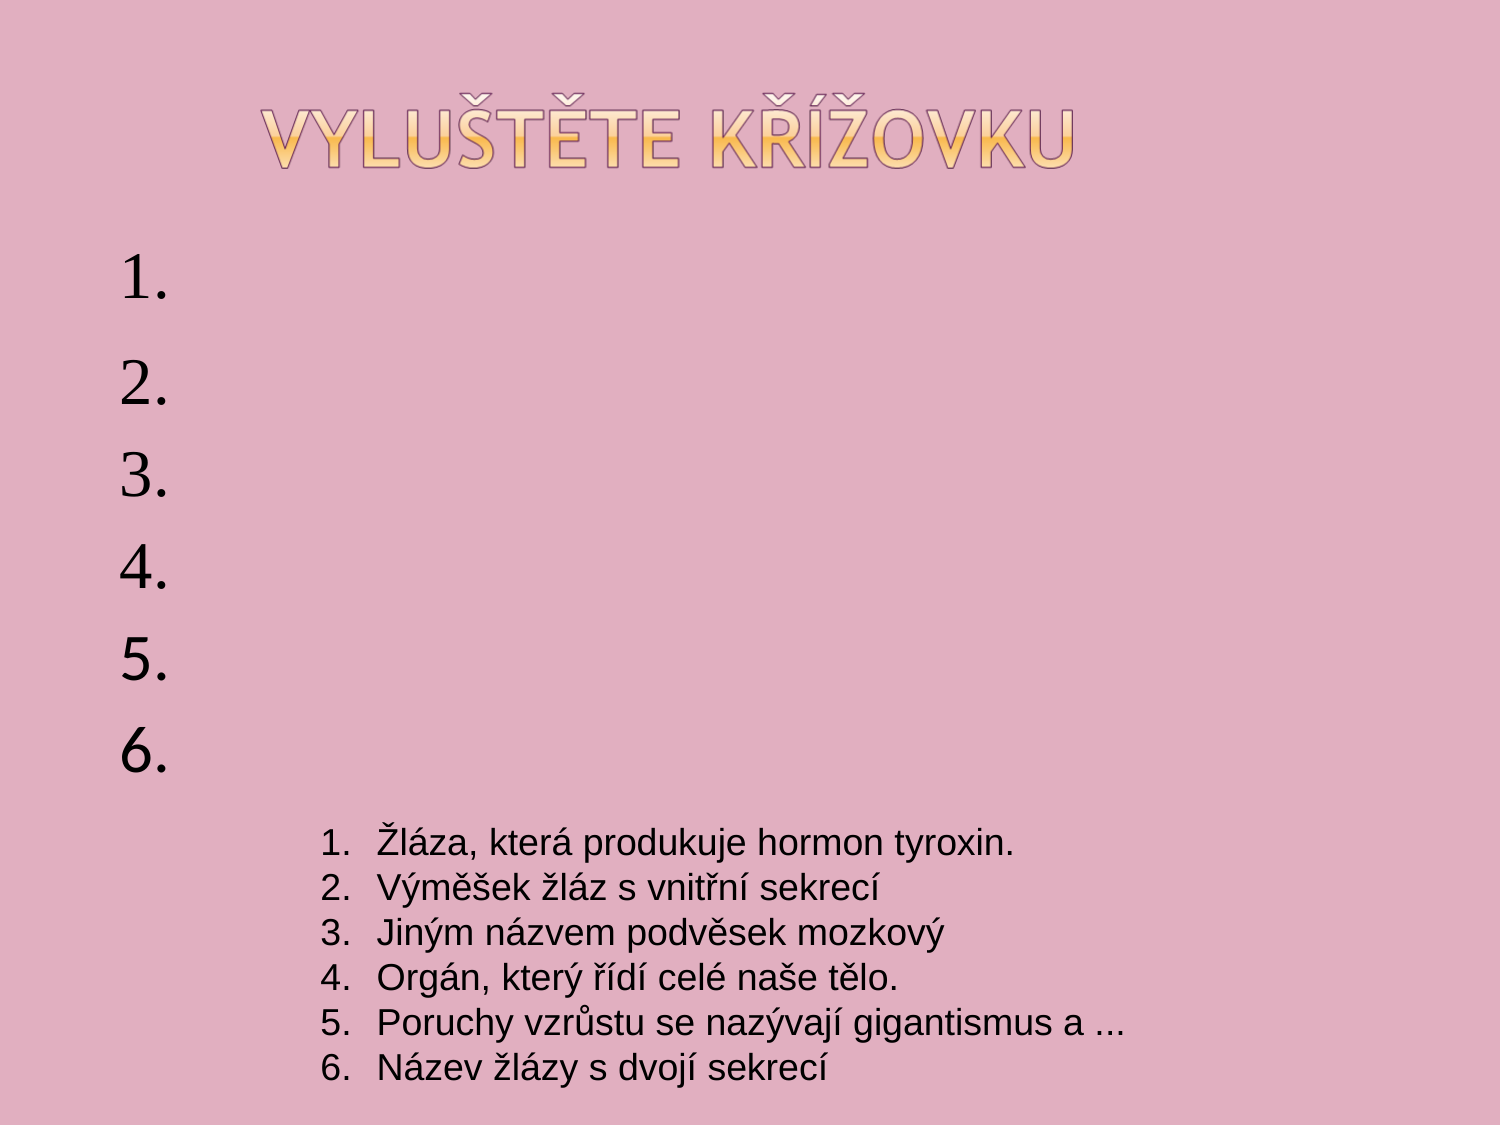

| 1. | | | | | | | | | | | | | | |
| --- | --- | --- | --- | --- | --- | --- | --- | --- | --- | --- | --- | --- | --- | --- |
| 2. | | | | | | | | | | | | | | |
| 3. | | | | | | | | | | | | | | |
| 4. | | | | | | | | | | | | | | |
| 5. | | | | | | | | | | | | | | |
| 6. | | | | | | | | | | | | | | |
Žláza, která produkuje hormon tyroxin.
Výměšek žláz s vnitřní sekrecí
Jiným názvem podvěsek mozkový
Orgán, který řídí celé naše tělo.
Poruchy vzrůstu se nazývají gigantismus a ...
Název žlázy s dvojí sekrecí